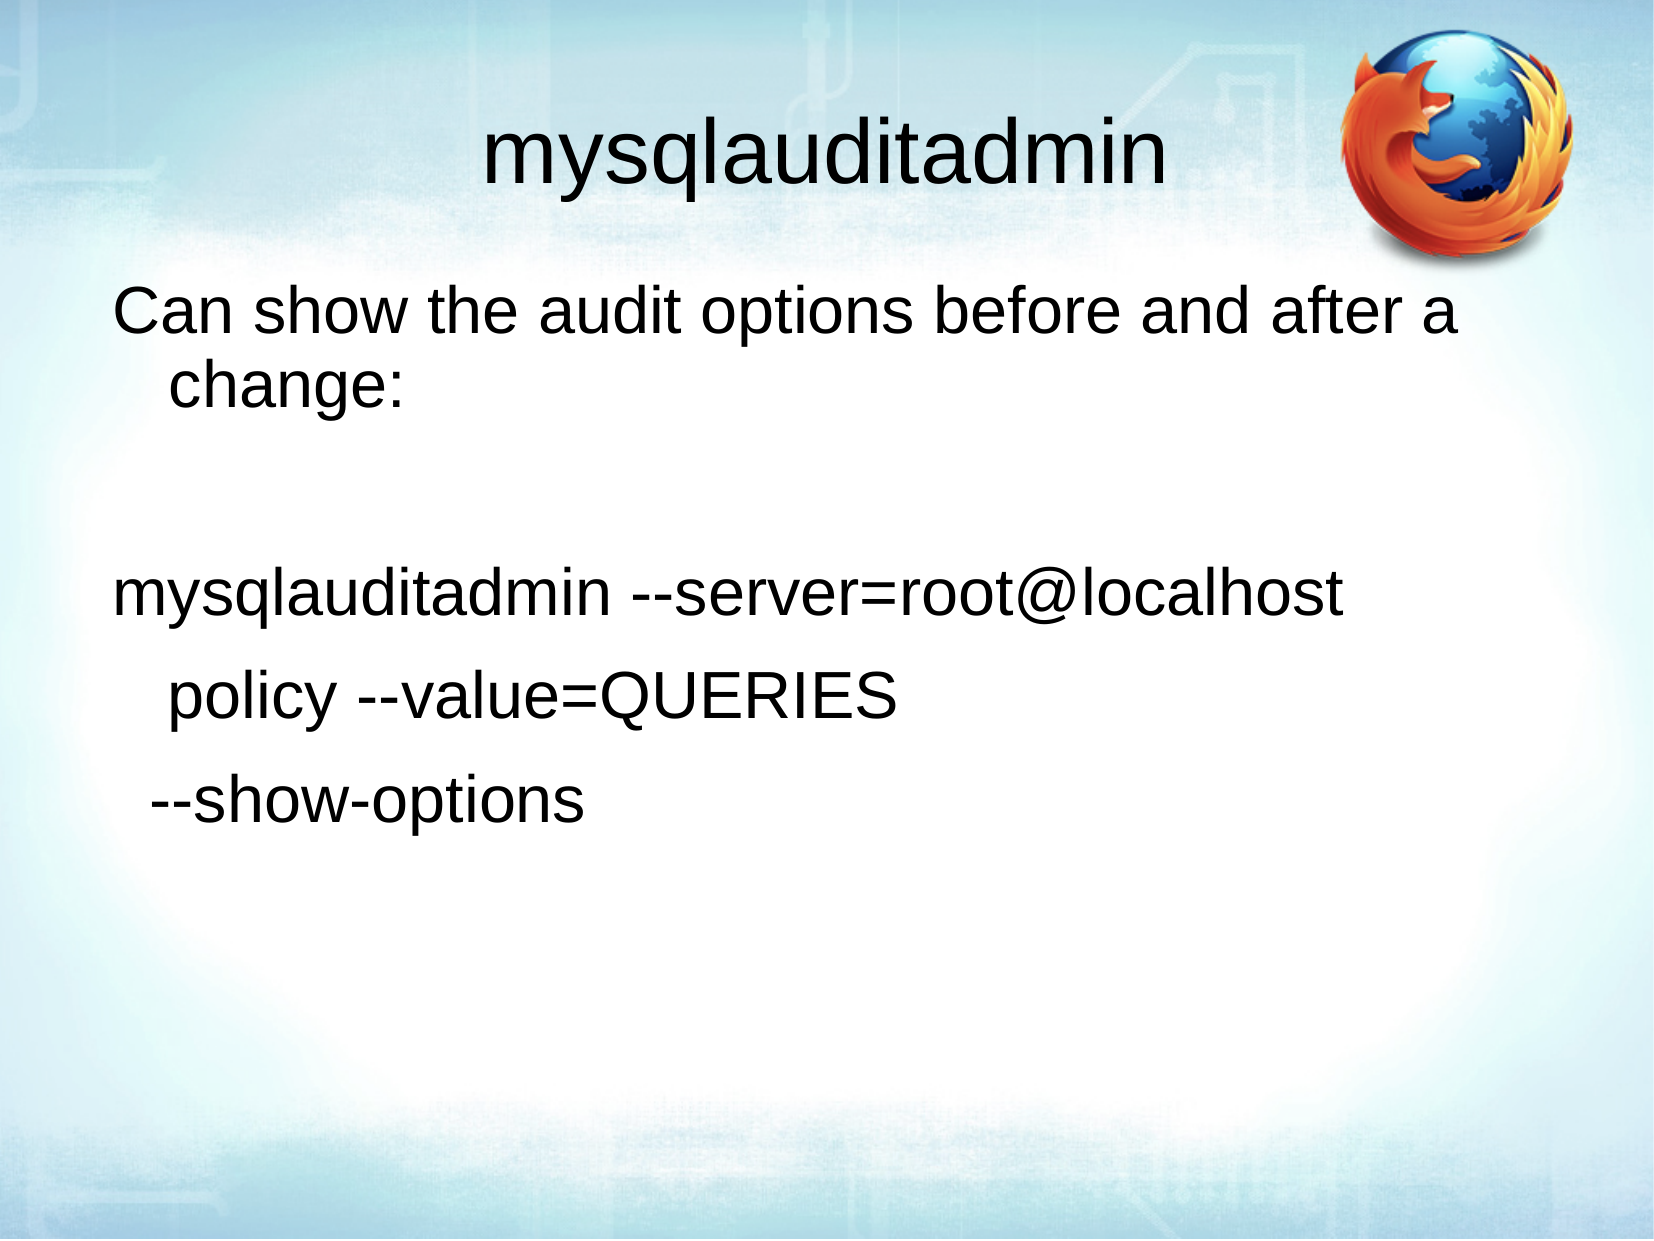

# mysqlauditadmin
Can show the audit options before and after a change:
mysqlauditadmin --server=root@localhost
 policy --value=QUERIES
 --show-options